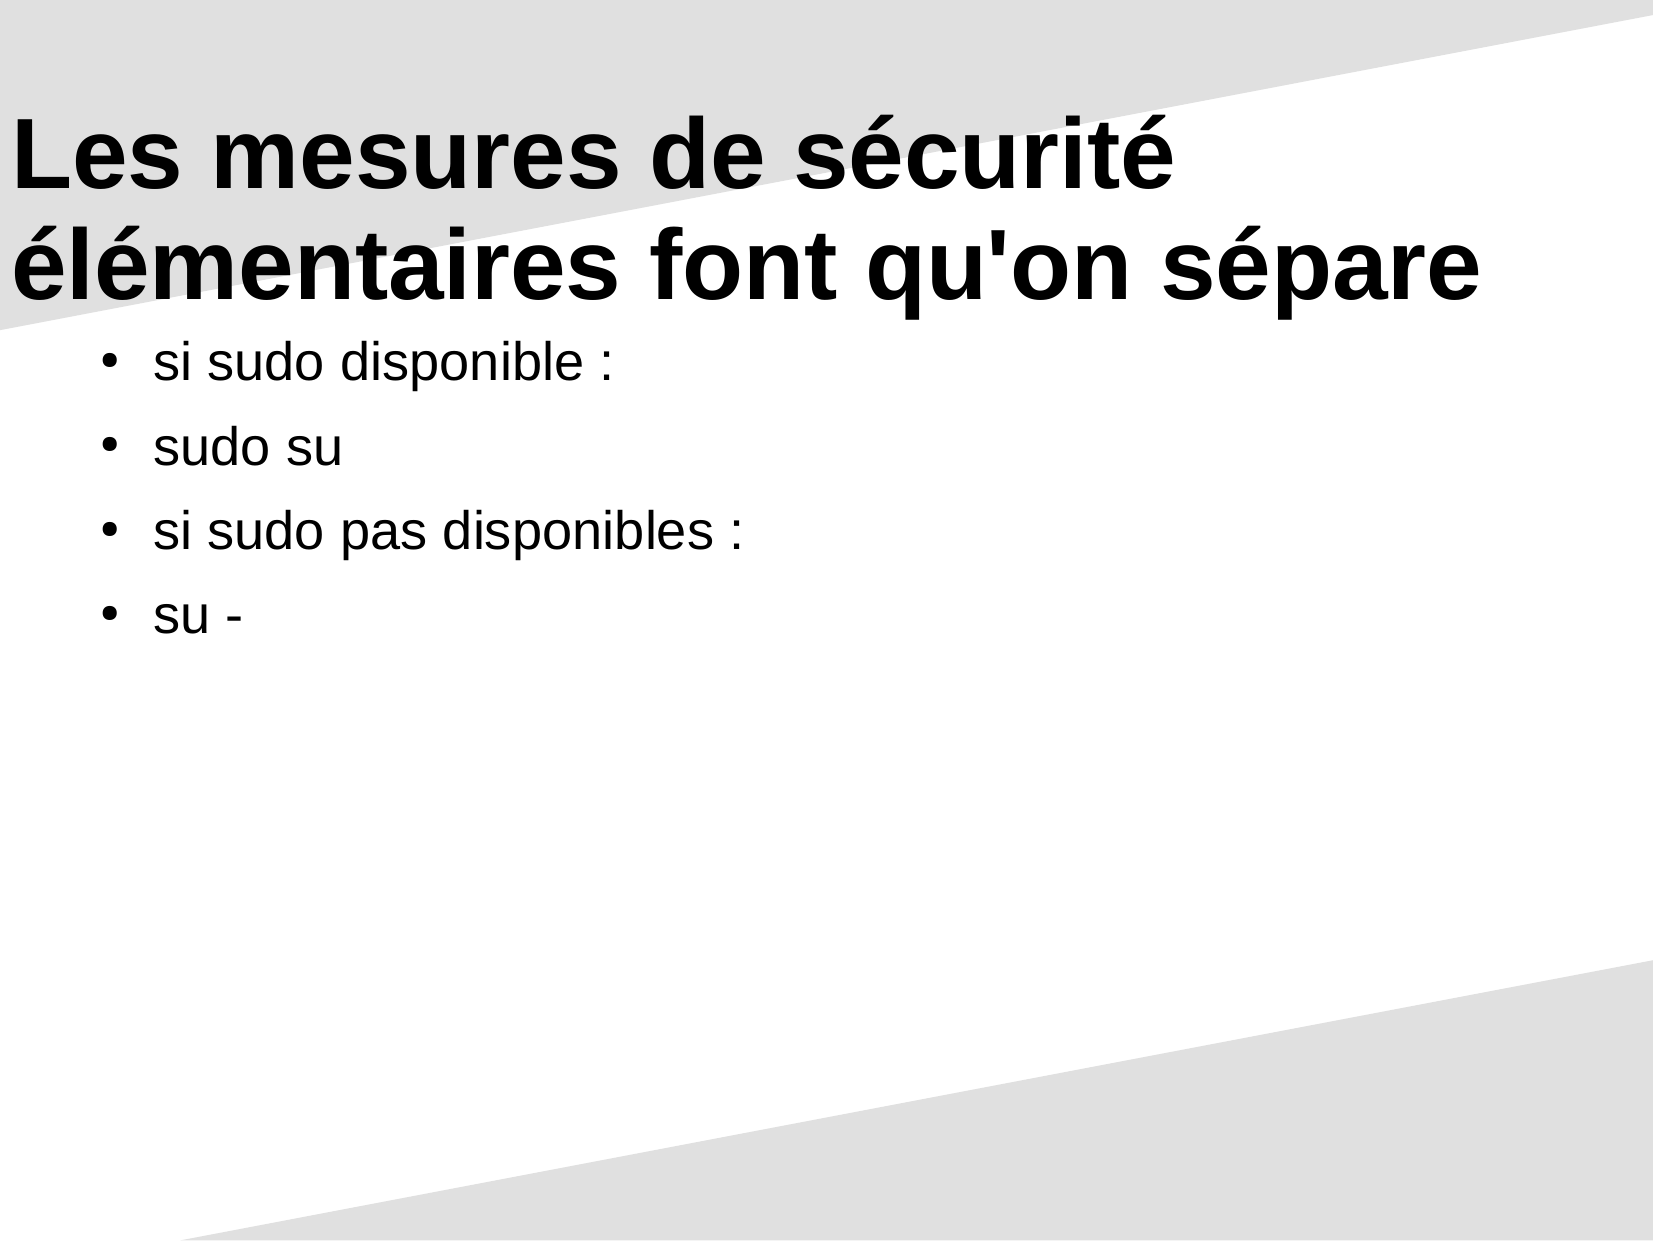

# Les mesures de sécurité élémentaires font qu'on sépare
si sudo disponible :
sudo su
si sudo pas disponibles :
su -